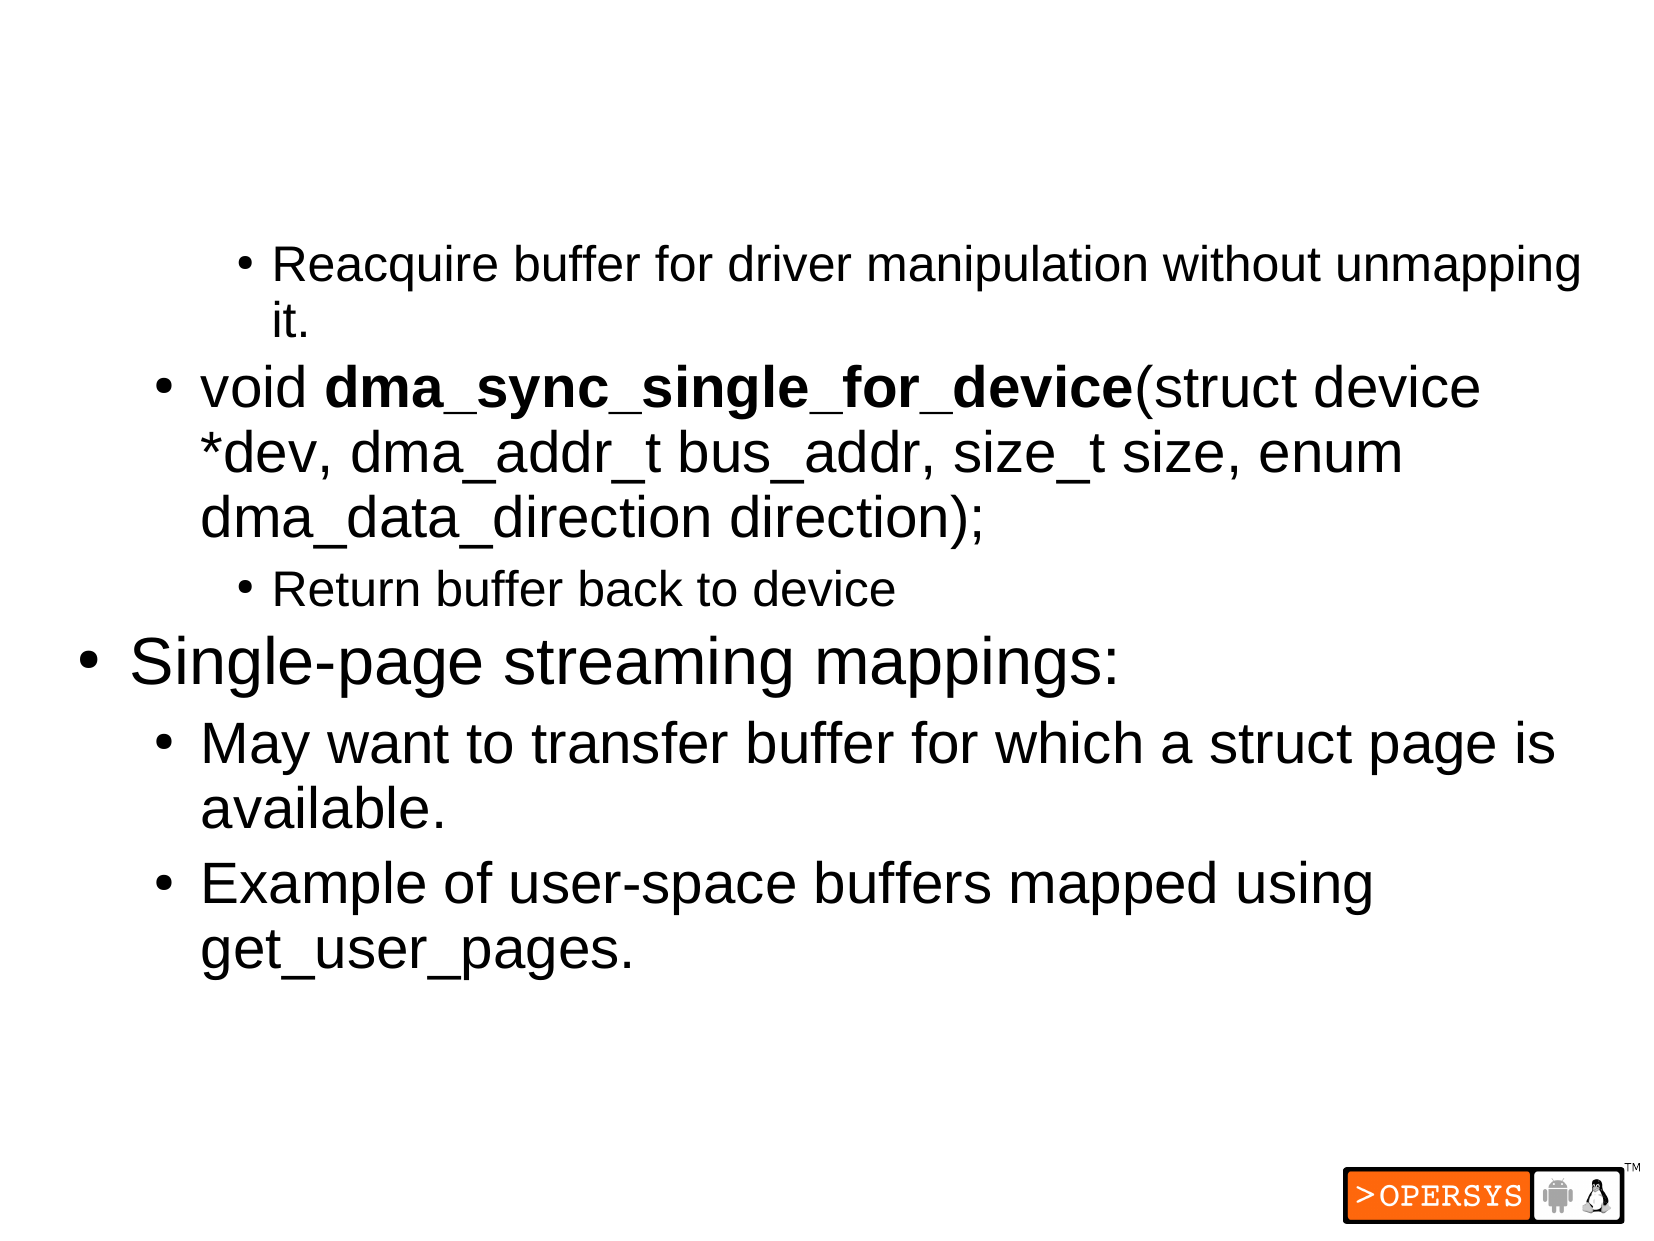

# Reacquire buffer for driver manipulation without unmapping it.
void dma_sync_single_for_device(struct device *dev, dma_addr_t bus_addr, size_t size, enum dma_data_direction direction);
Return buffer back to device
Single-page streaming mappings:
May want to transfer buffer for which a struct page is available.
Example of user-space buffers mapped using get_user_pages.